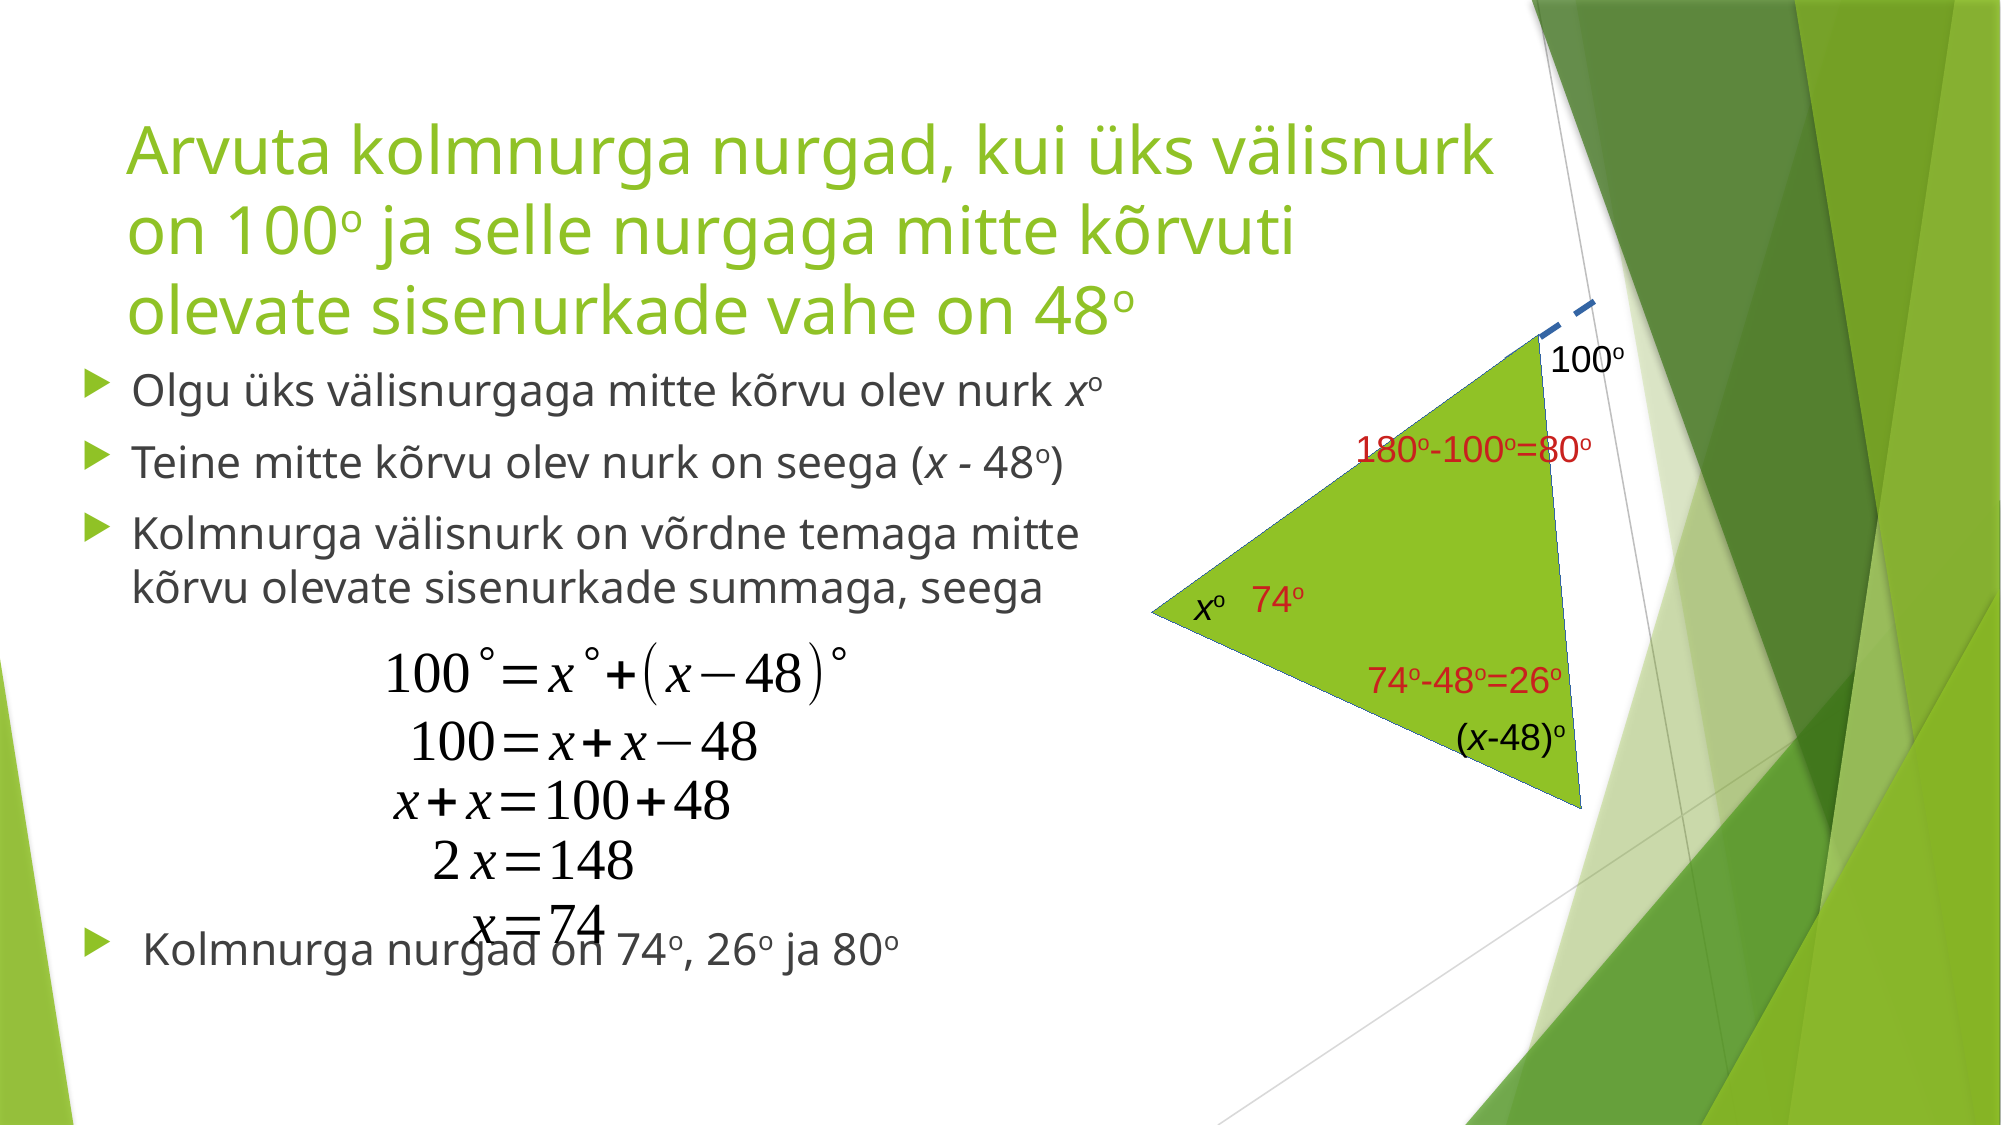

# Arvuta kolmnurga nurgad, kui üks välisnurk on 100o ja selle nurgaga mitte kõrvuti olevate sisenurkade vahe on 48o
100o
Olgu üks välisnurgaga mitte kõrvu olev nurk xo
Teine mitte kõrvu olev nurk on seega (x - 48o)
Kolmnurga välisnurk on võrdne temaga mitte kõrvu olevate sisenurkade summaga, seega
 Kolmnurga nurgad on 74o, 26o ja 80o
180o-100o=80o
74o
xo
74o-48o=26o
(x-48)o